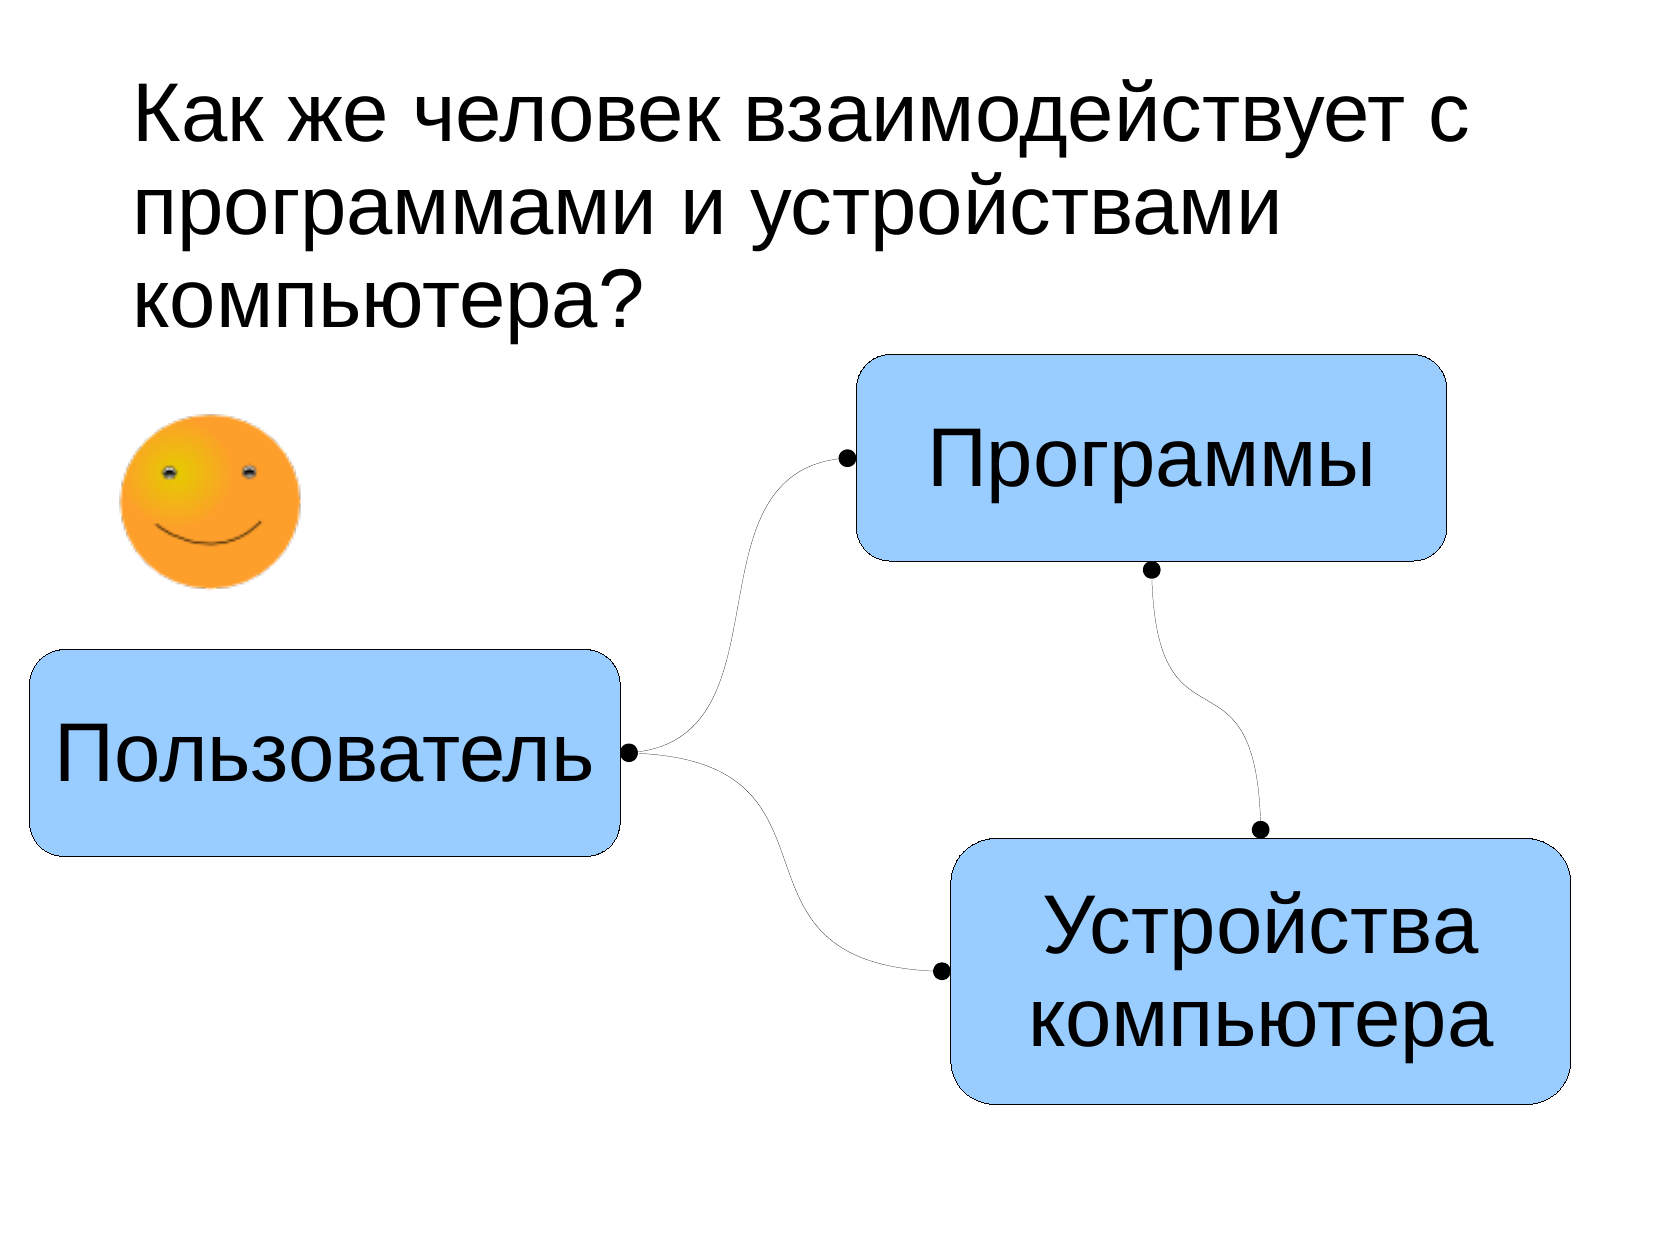

Как же человек взаимодействует с программами и устройствами
компьютера?
Программы
Пользователь
Устройства
компьютера